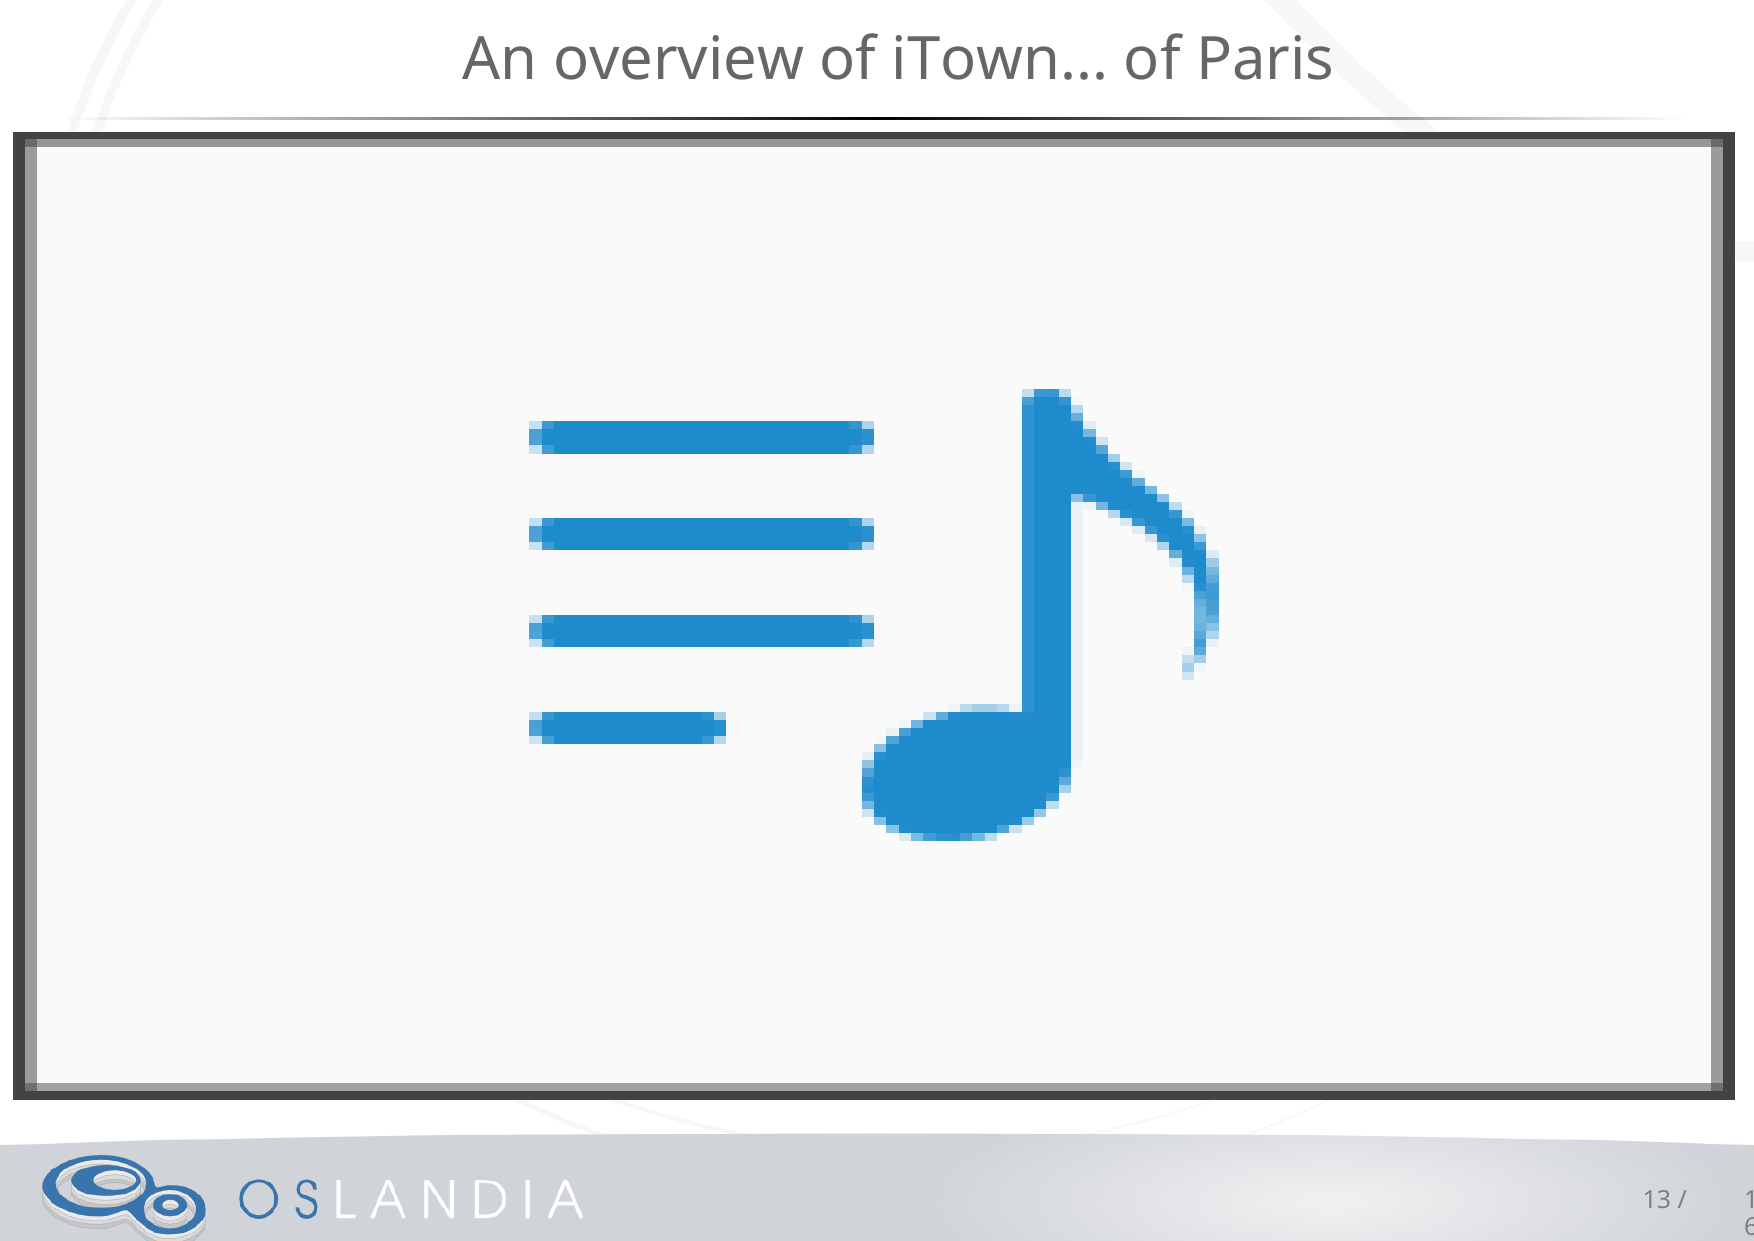

# An overview of iTown... of Paris